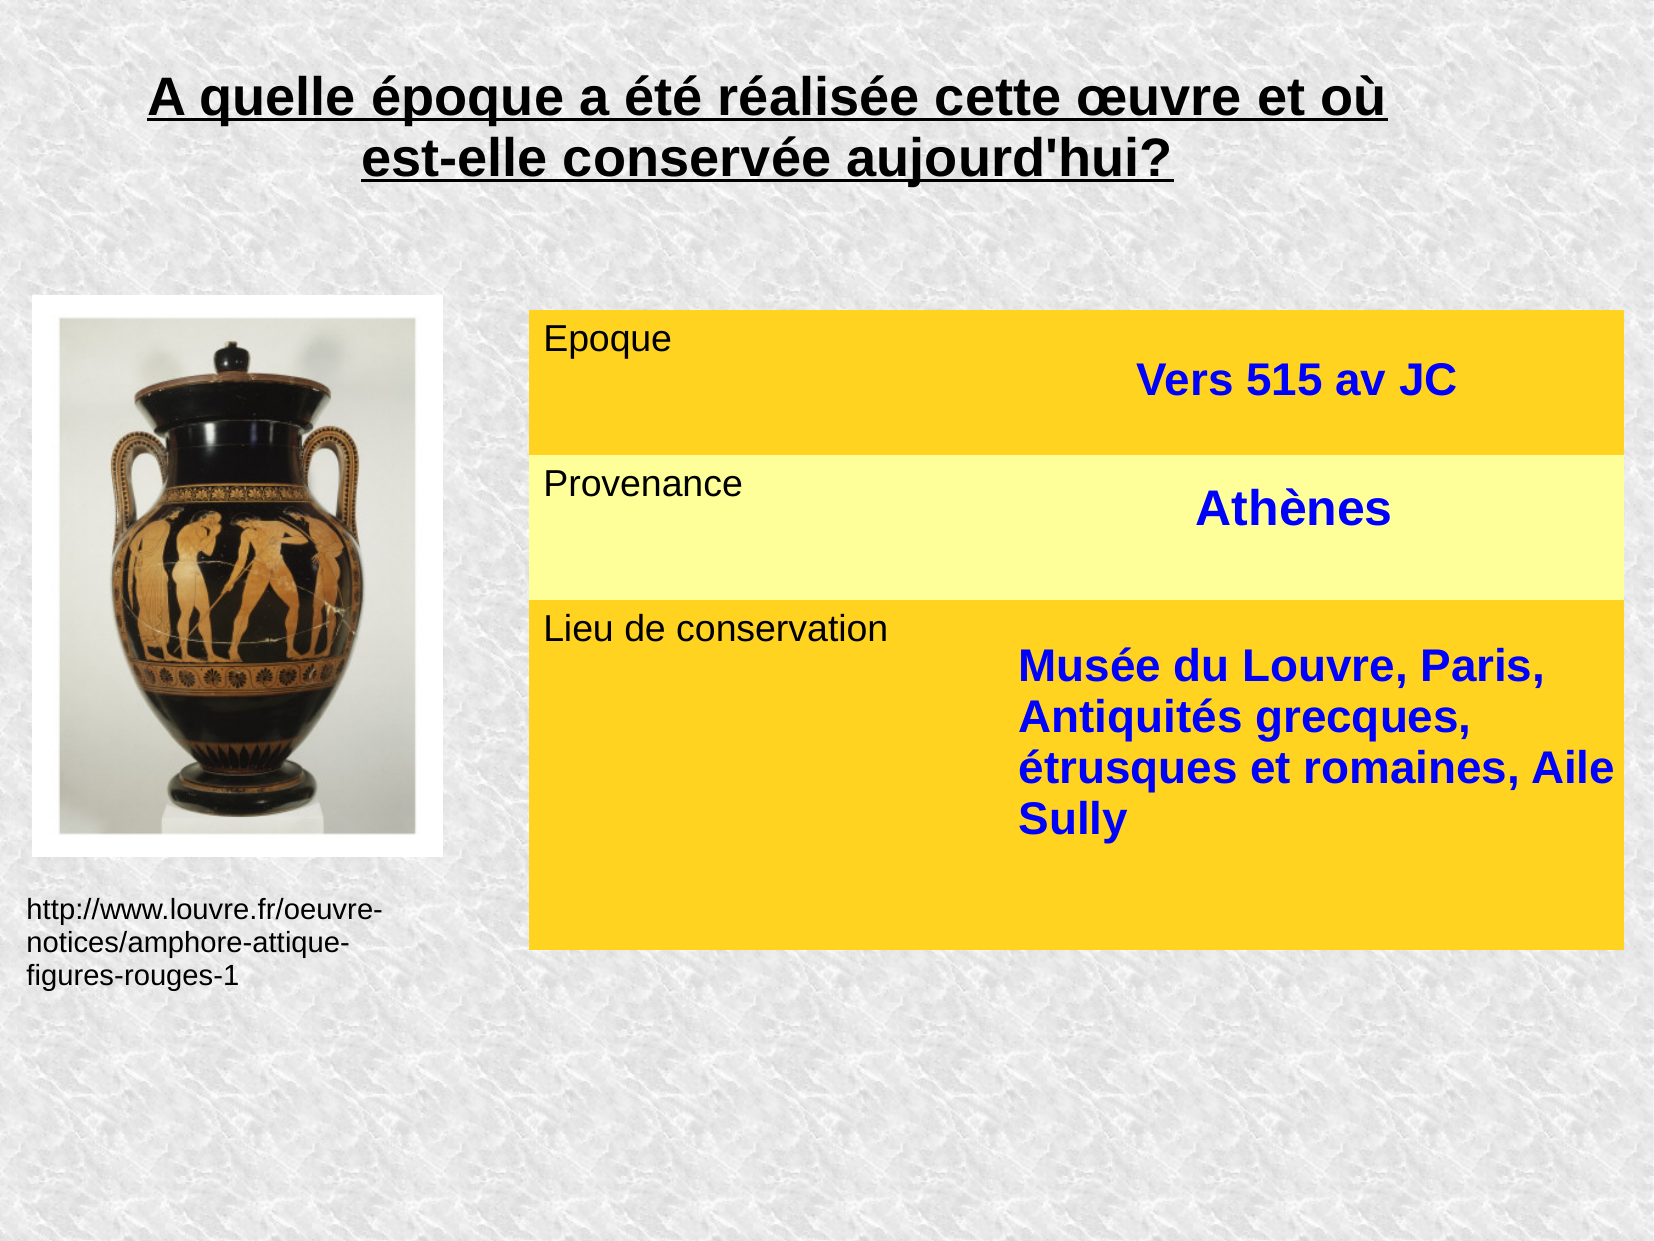

A quelle époque a été réalisée cette œuvre et où est-elle conservée aujourd'hui?
| Epoque | |
| --- | --- |
| Provenance | |
| Lieu de conservation | |
Vers 515 av JC
Athènes
Musée du Louvre, Paris, Antiquités grecques, étrusques et romaines, Aile Sully
http://www.louvre.fr/oeuvre-notices/amphore-attique-figures-rouges-1